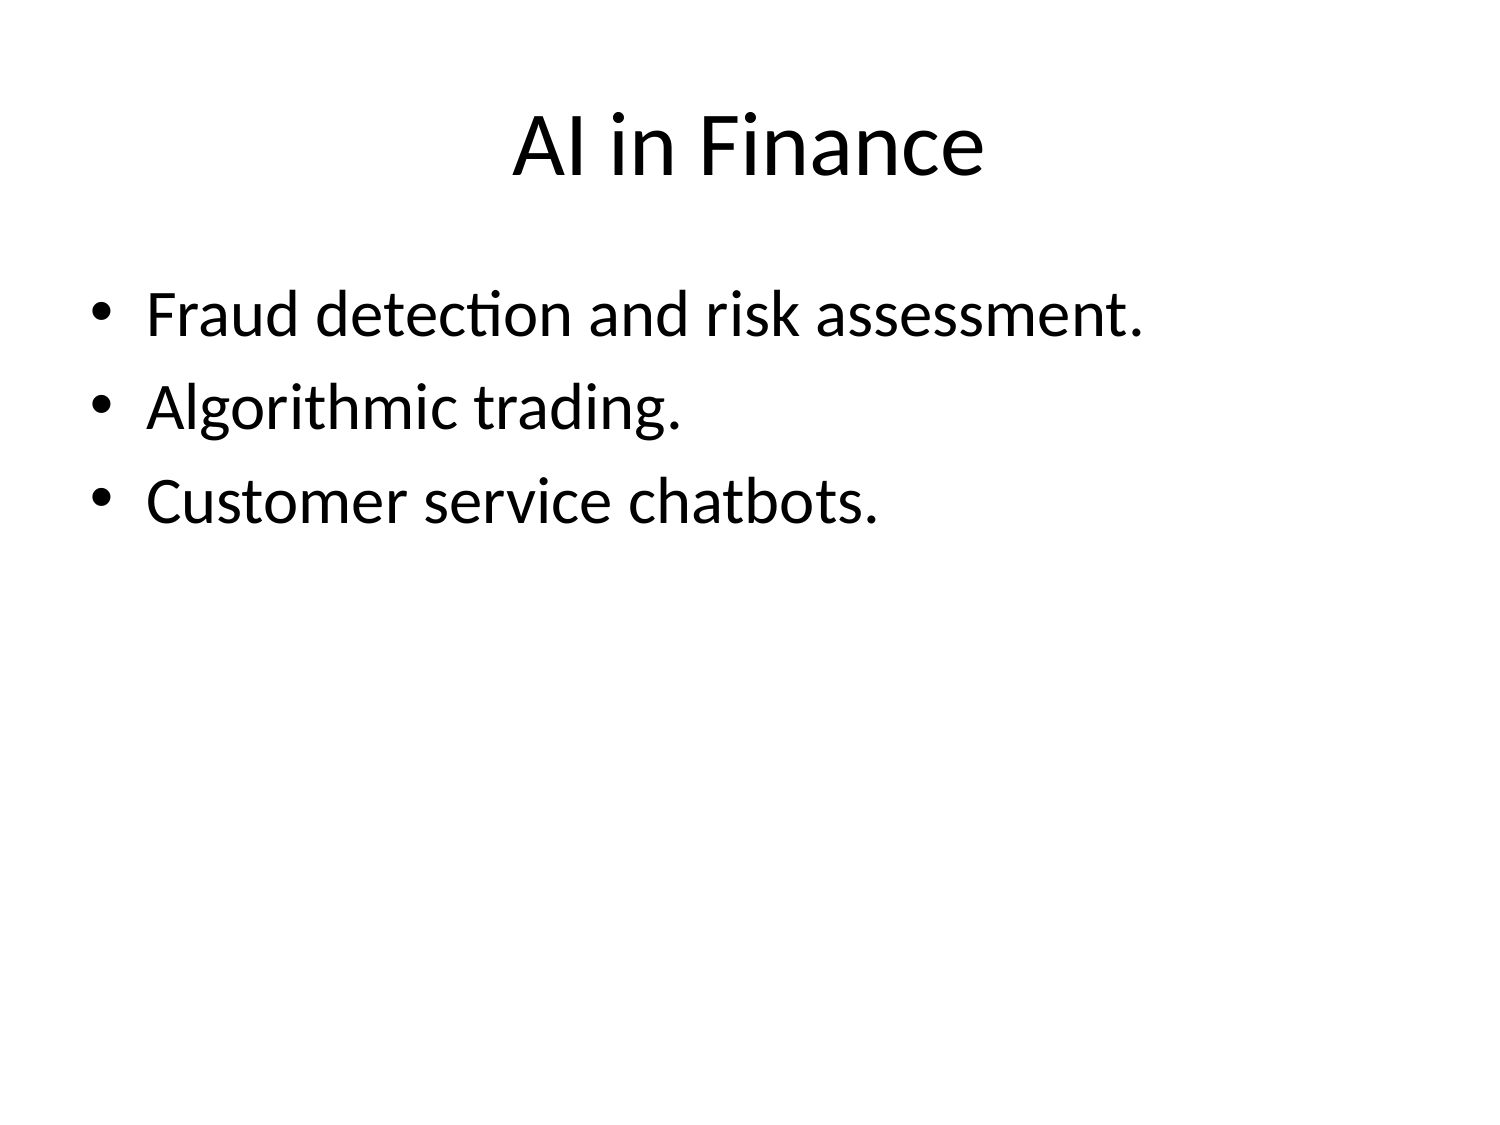

# AI in Finance
Fraud detection and risk assessment.
Algorithmic trading.
Customer service chatbots.